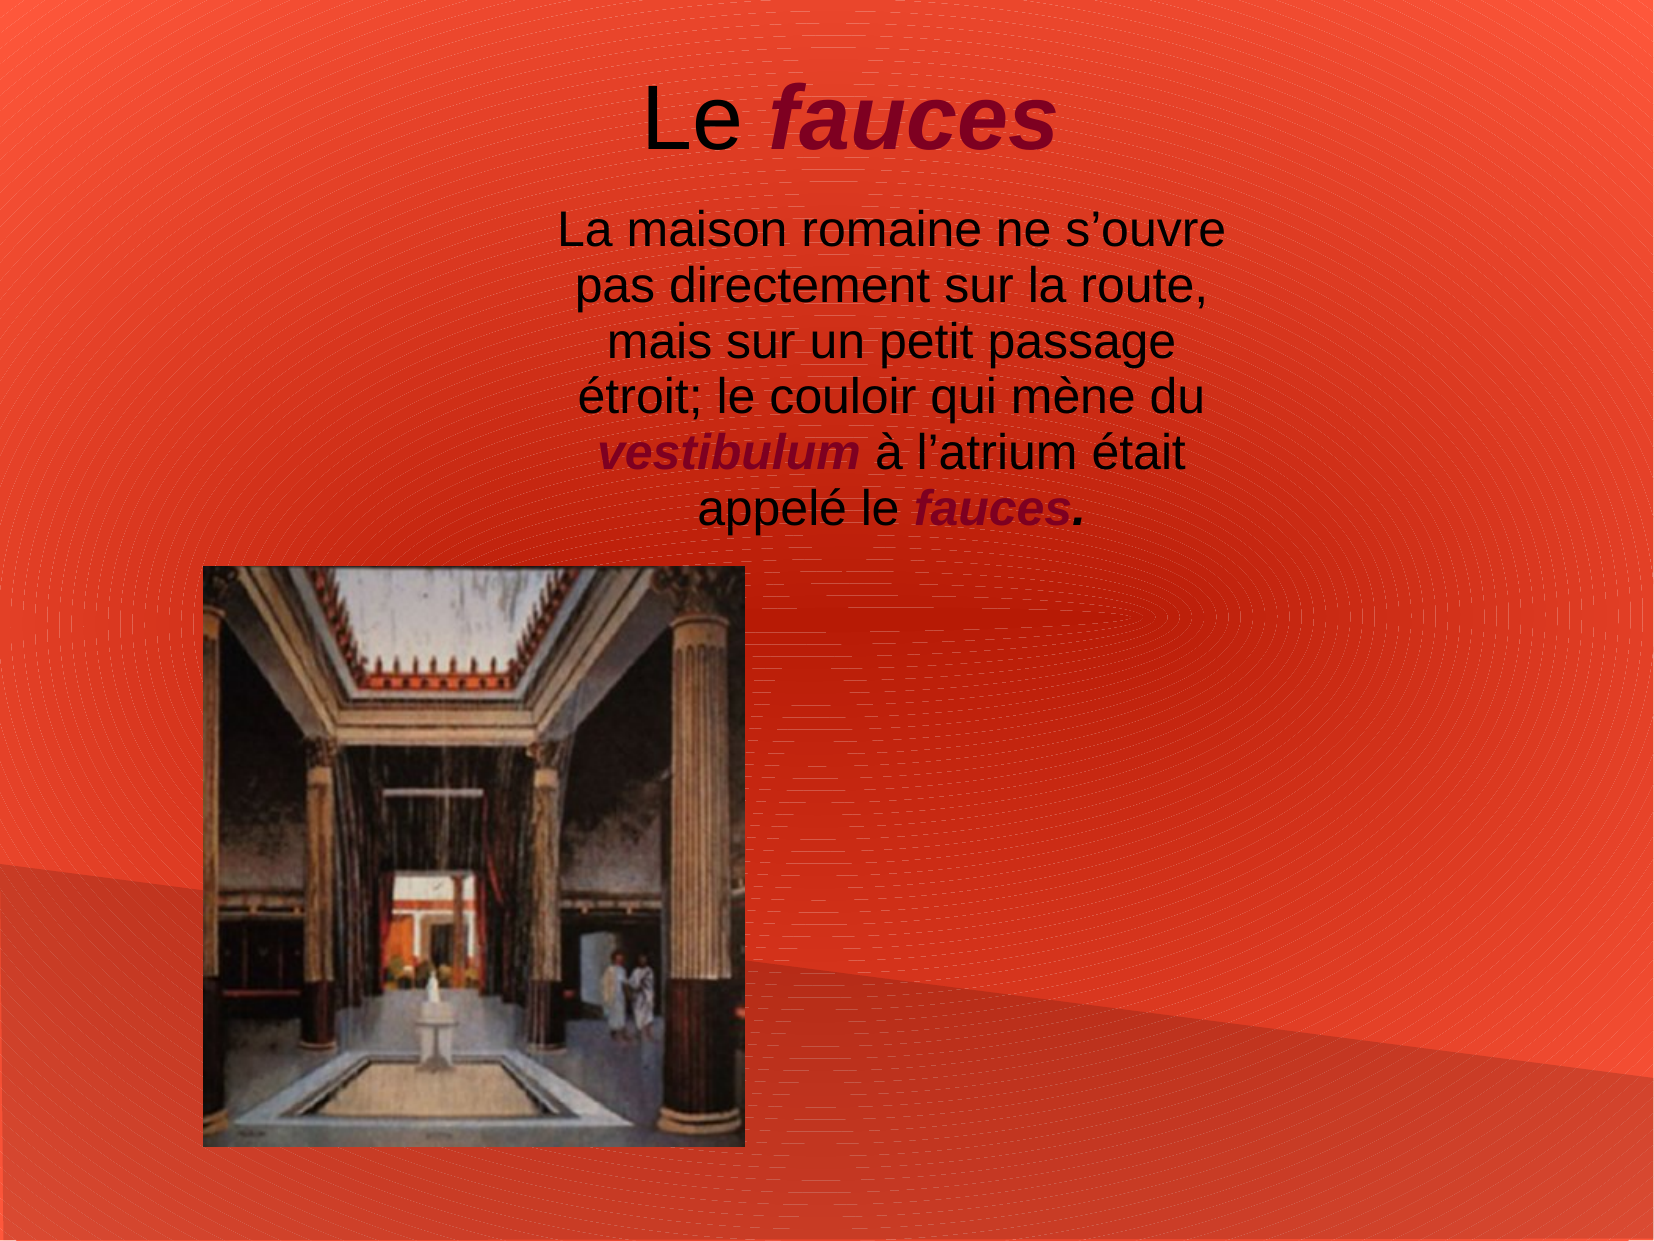

Le fauces
La maison romaine ne s’ouvre pas directement sur la route, mais sur un petit passage étroit; le couloir qui mène du vestibulum à l’atrium était appelé le fauces.